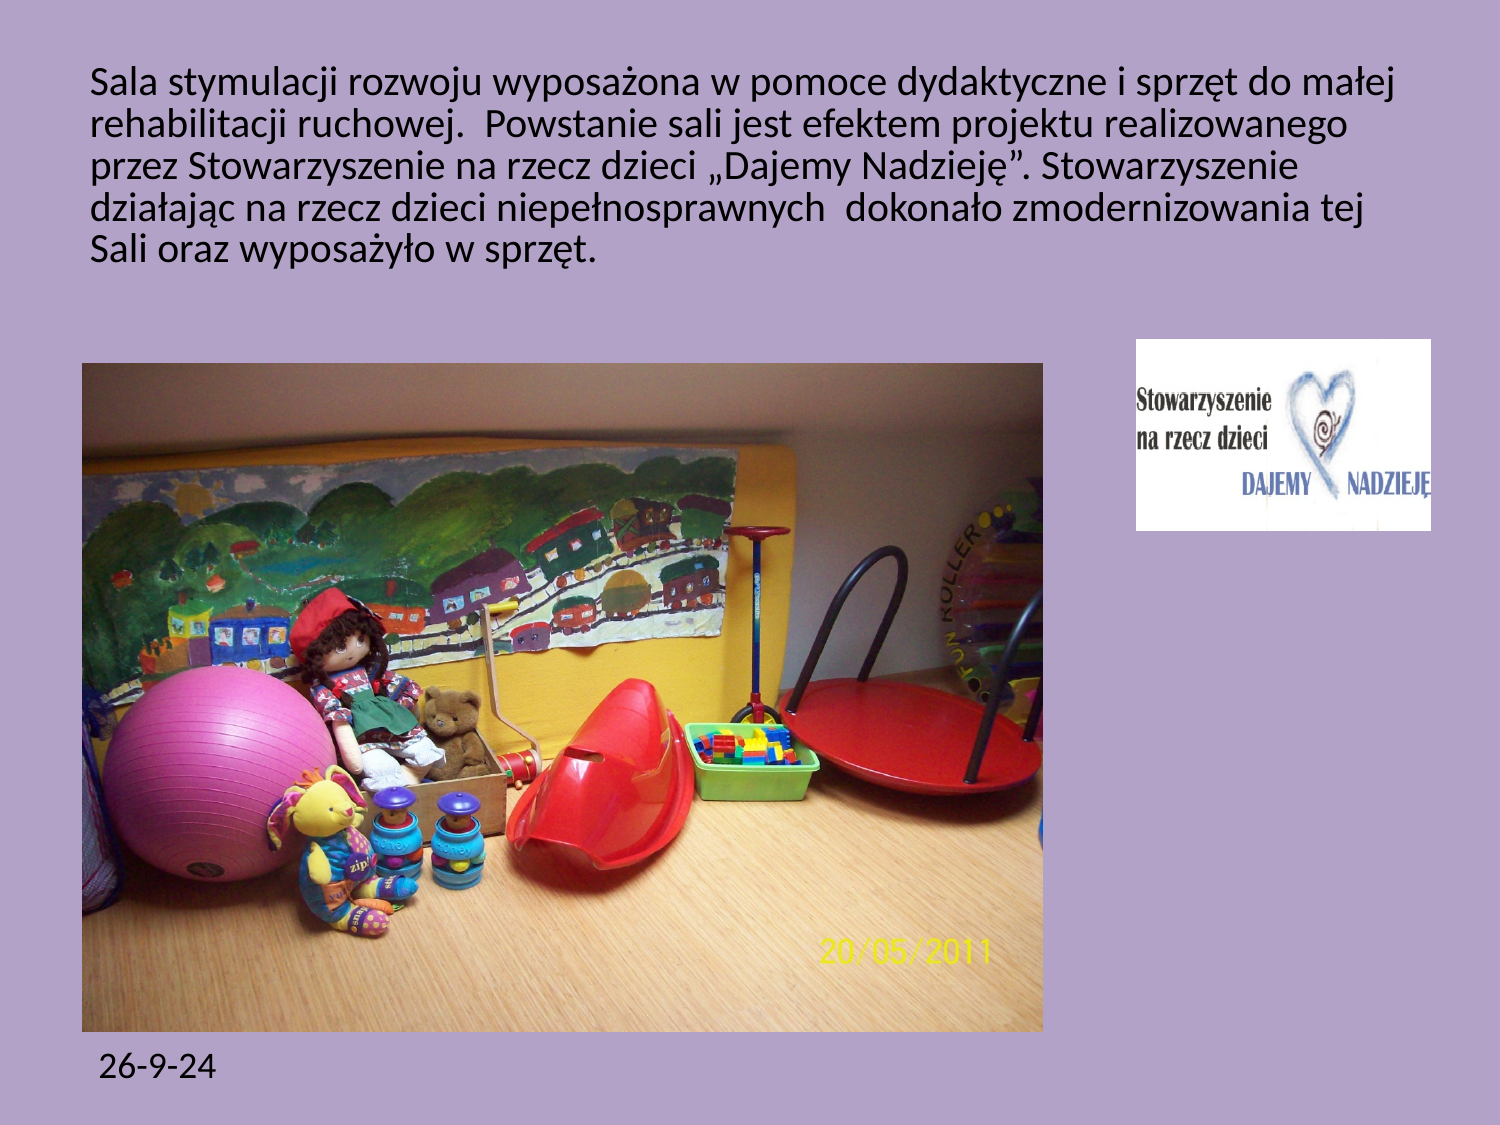

# Sala stymulacji rozwoju wyposażona w pomoce dydaktyczne i sprzęt do małej rehabilitacji ruchowej. Powstanie sali jest efektem projektu realizowanego przez Stowarzyszenie na rzecz dzieci „Dajemy Nadzieję”. Stowarzyszenie działając na rzecz dzieci niepełnosprawnych dokonało zmodernizowania tej Sali oraz wyposażyło w sprzęt.